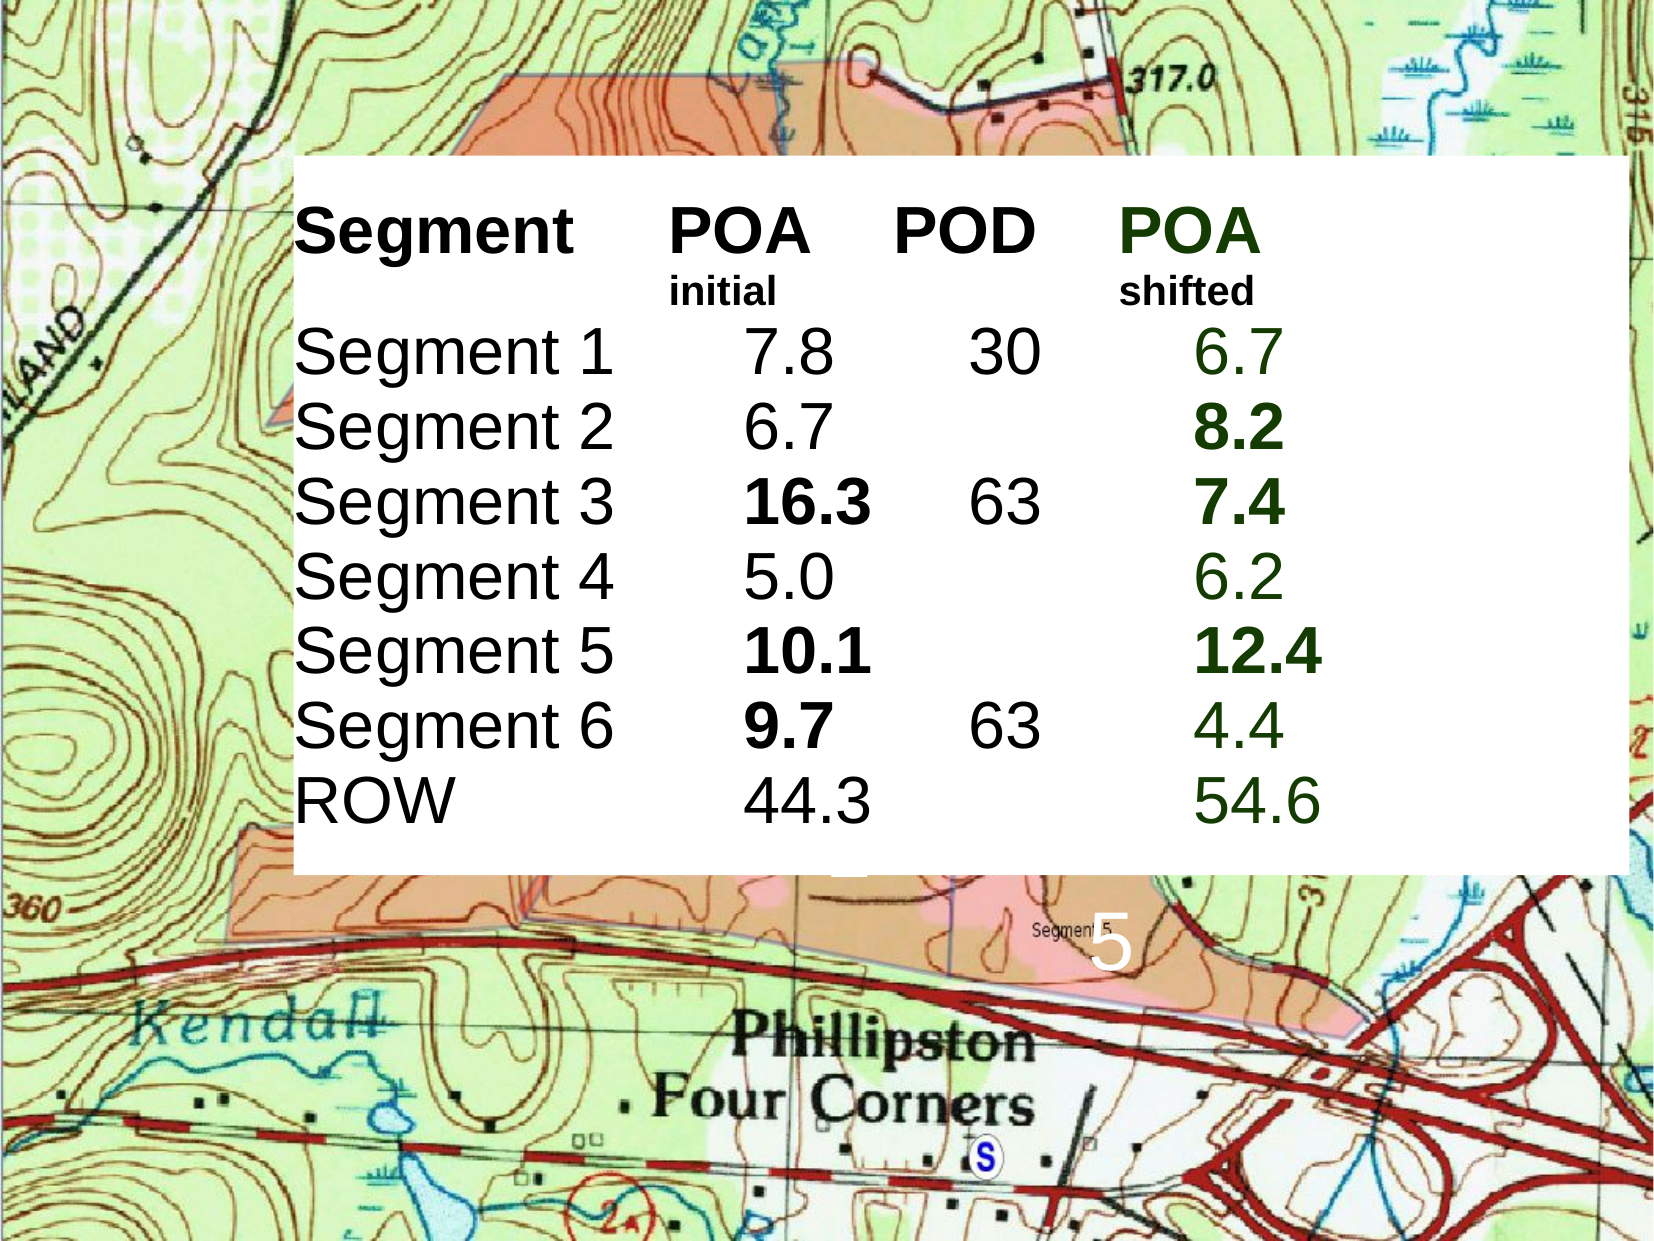

Segment		POA		POD		POA
					initial					shifted
Segment 1		7.8		30			6.7
Segment 2		6.7					8.2
Segment 3		16.3		63			7.4
Segment 4		5.0					6.2
Segment 5		10.1					12.4
Segment 6		9.7		63			4.4
ROW				44.3					54.6
4
6
3
2
IPP
1
5